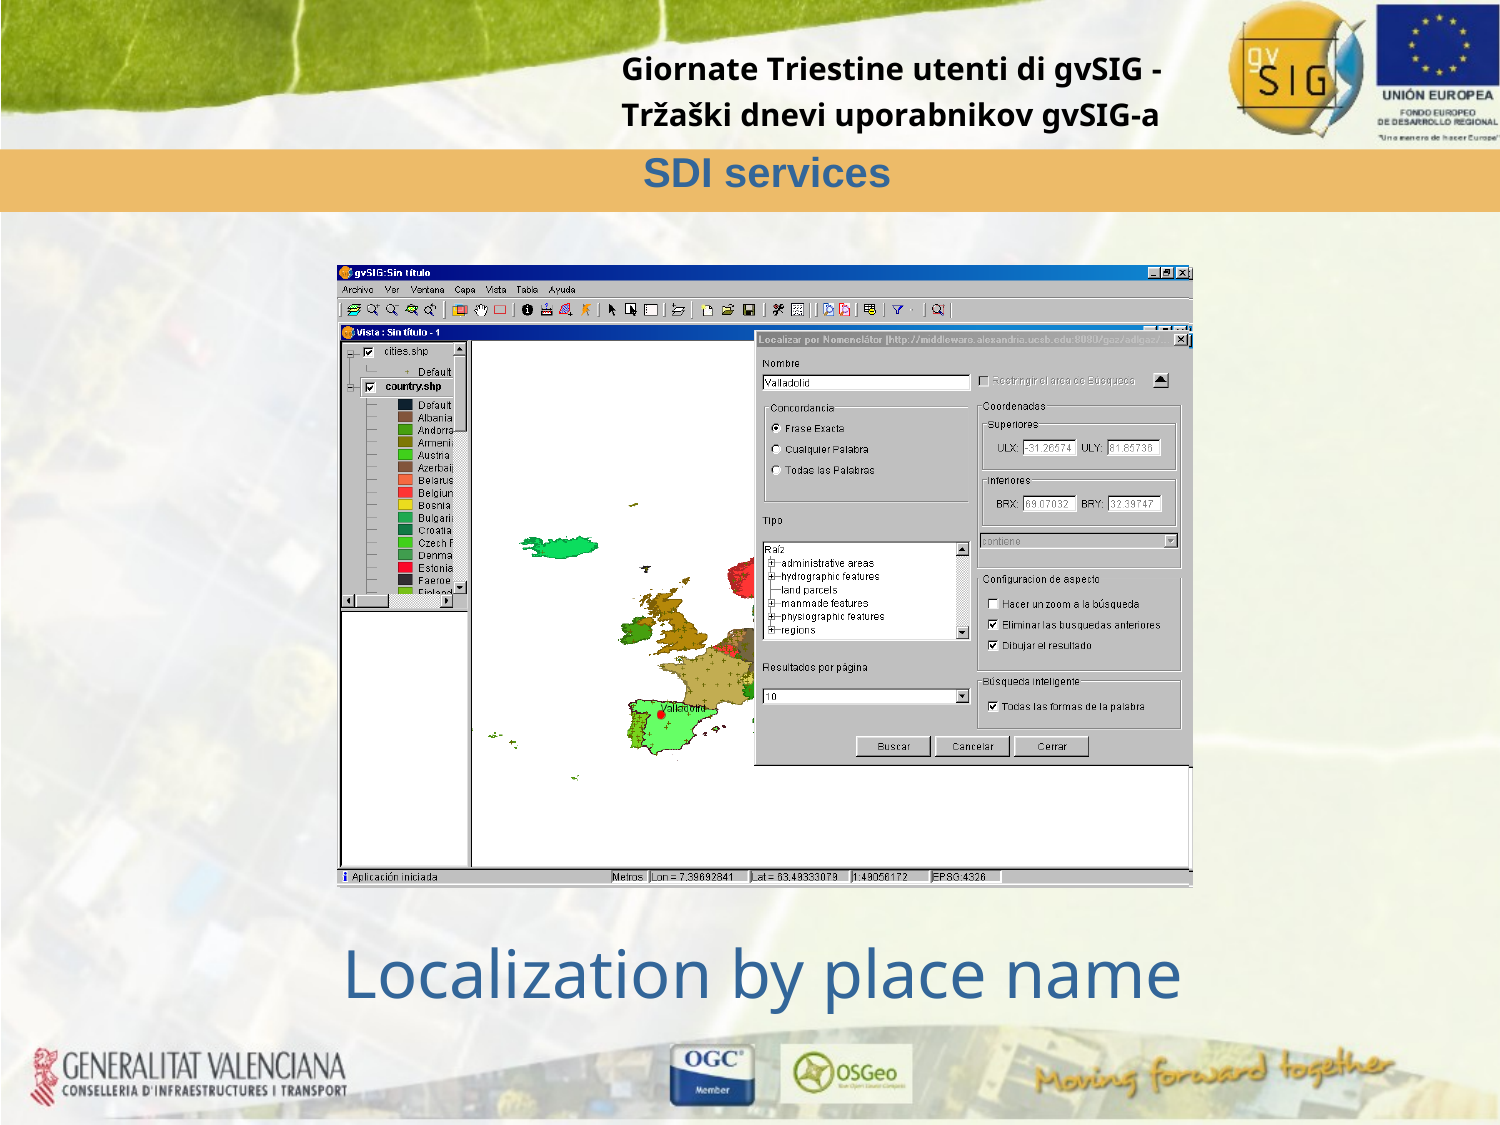

SDI services
# Localization by place name